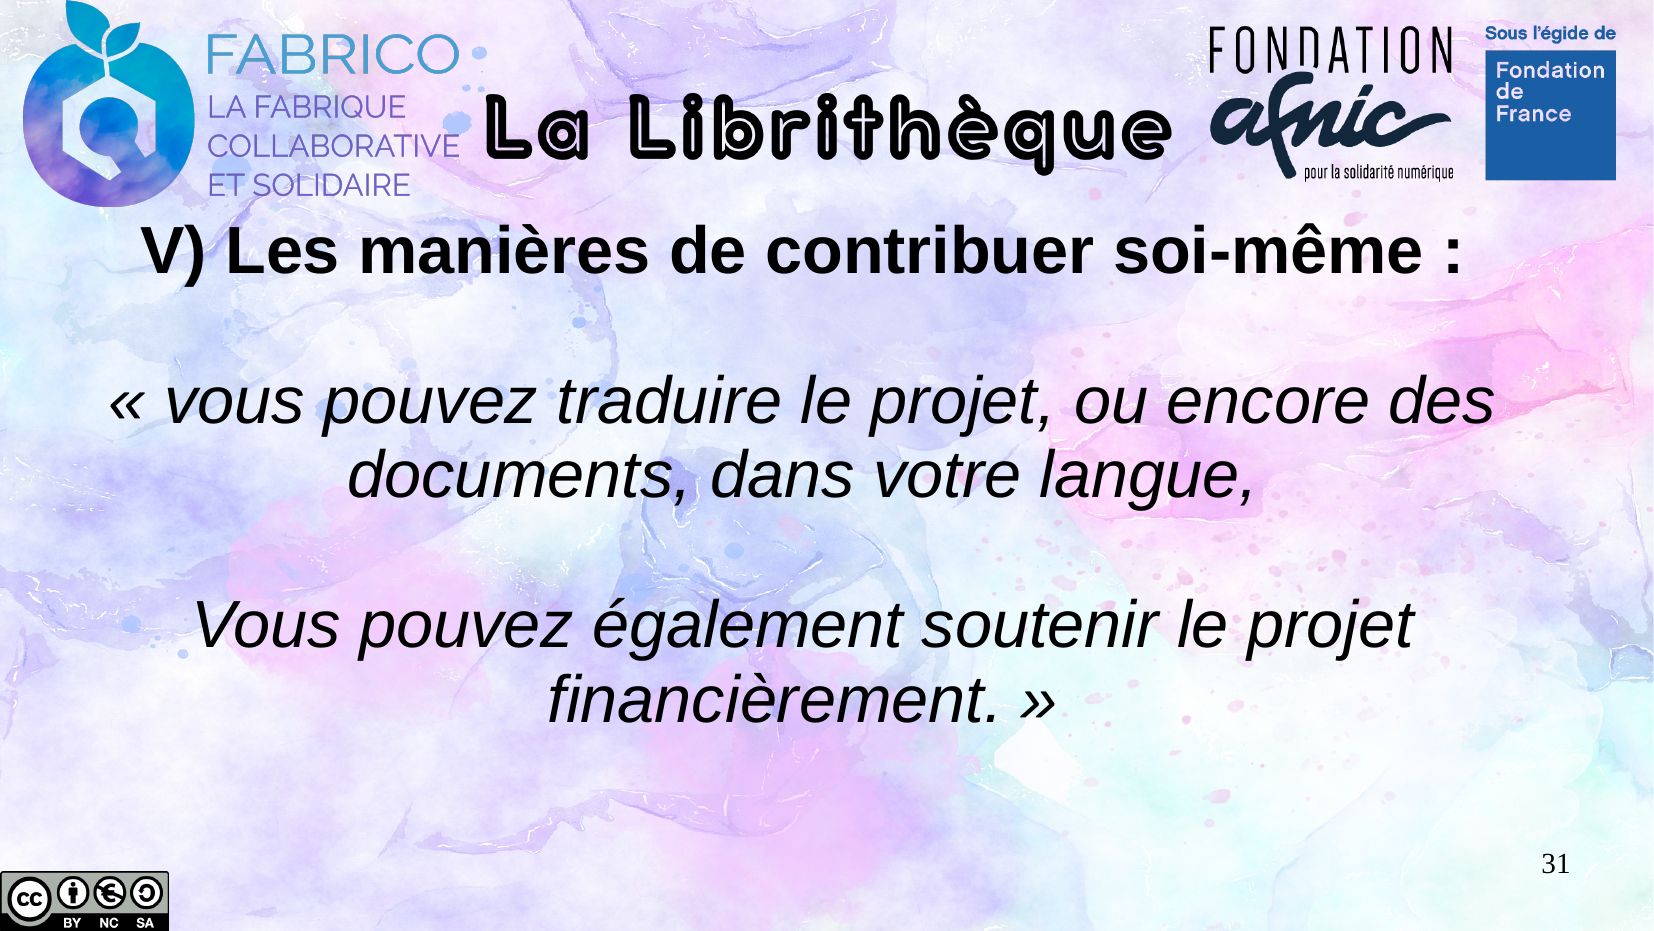

# V) Les manières de contribuer soi-même :
« vous pouvez traduire le projet, ou encore des documents, dans votre langue,
Vous pouvez également soutenir le projet financièrement. »
31